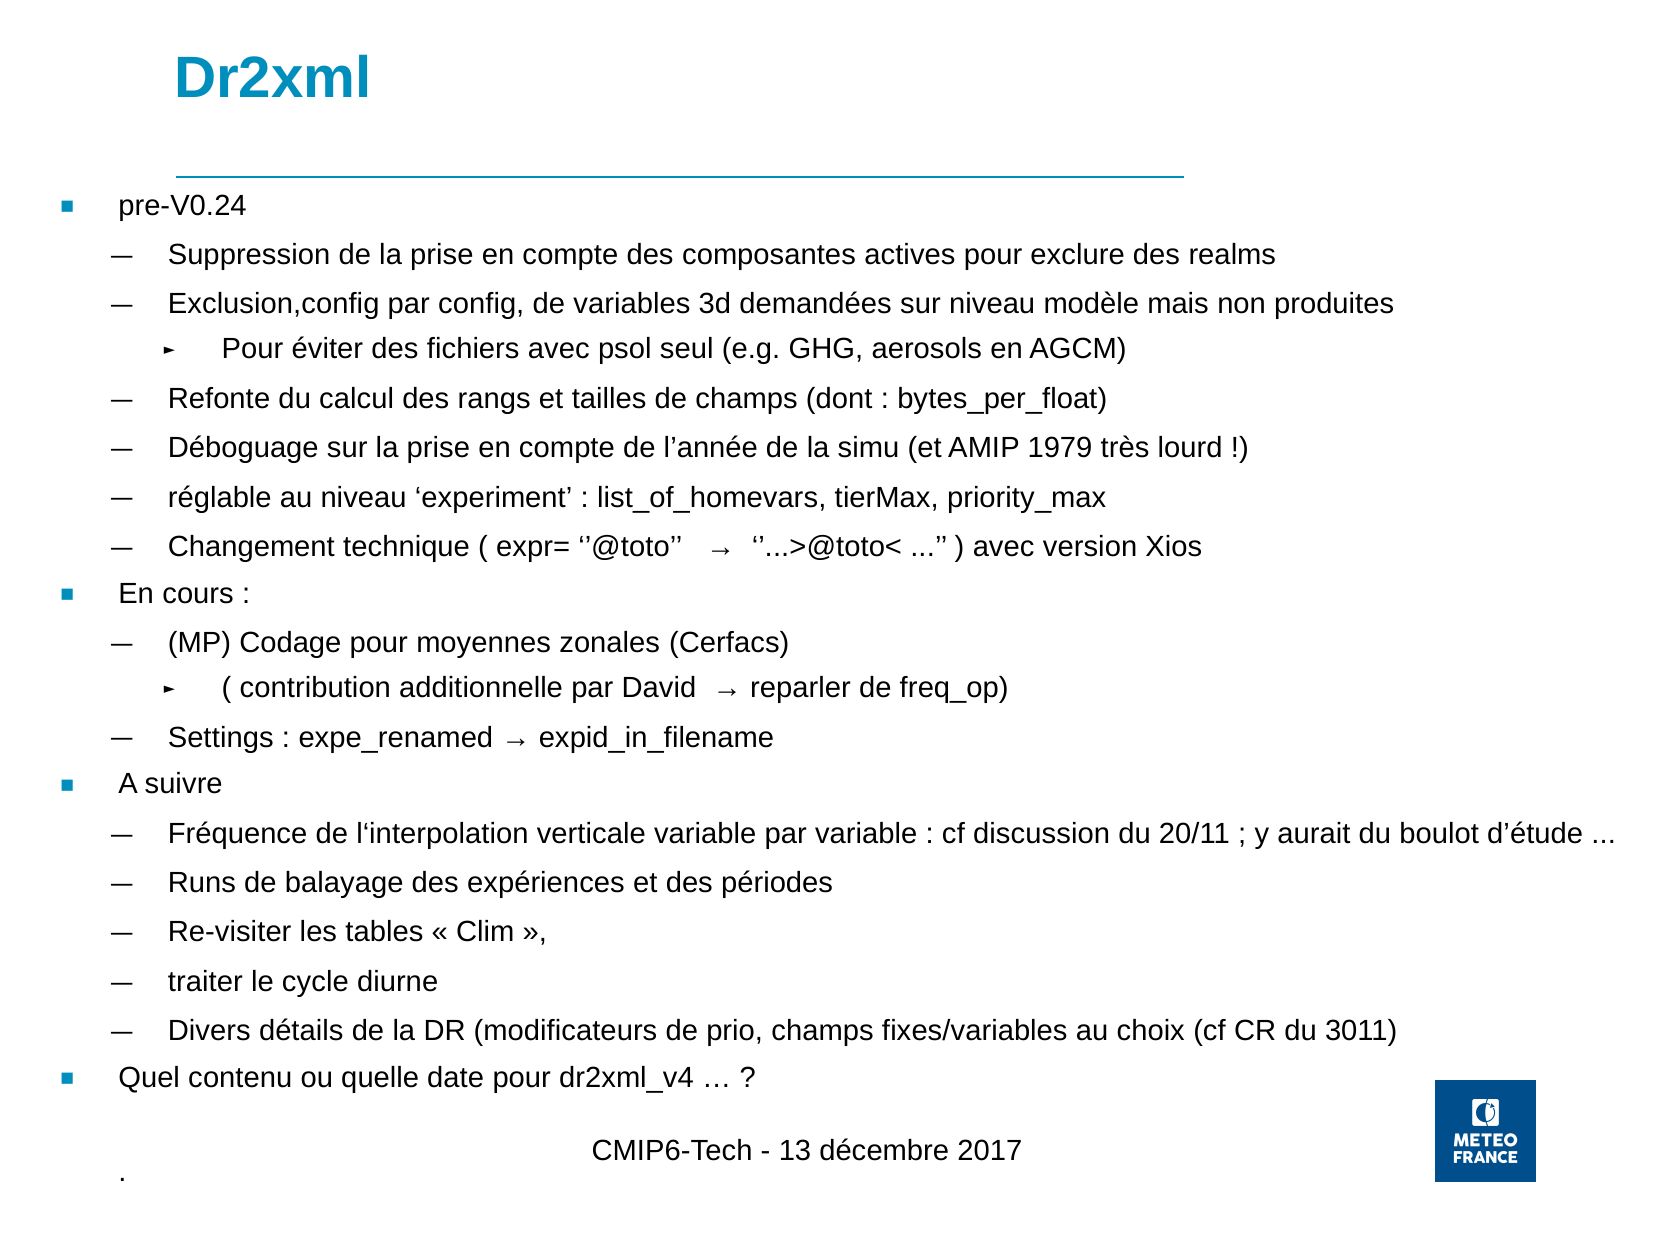

# Dr2xml
pre-V0.24
Suppression de la prise en compte des composantes actives pour exclure des realms
Exclusion,config par config, de variables 3d demandées sur niveau modèle mais non produites
Pour éviter des fichiers avec psol seul (e.g. GHG, aerosols en AGCM)
Refonte du calcul des rangs et tailles de champs (dont : bytes_per_float)
Déboguage sur la prise en compte de l’année de la simu (et AMIP 1979 très lourd !)
réglable au niveau ‘experiment’ : list_of_homevars, tierMax, priority_max
Changement technique ( expr= ‘’@toto’’ → ‘’...>@toto< ...’’ ) avec version Xios
En cours :
(MP) Codage pour moyennes zonales (Cerfacs)
( contribution additionnelle par David → reparler de freq_op)
Settings : expe_renamed → expid_in_filename
A suivre
Fréquence de l‘interpolation verticale variable par variable : cf discussion du 20/11 ; y aurait du boulot d’étude ...
Runs de balayage des expériences et des périodes
Re-visiter les tables « Clim »,
traiter le cycle diurne
Divers détails de la DR (modificateurs de prio, champs fixes/variables au choix (cf CR du 3011)
Quel contenu ou quelle date pour dr2xml_v4 … ?
.
CMIP6-Tech - 13 décembre 2017